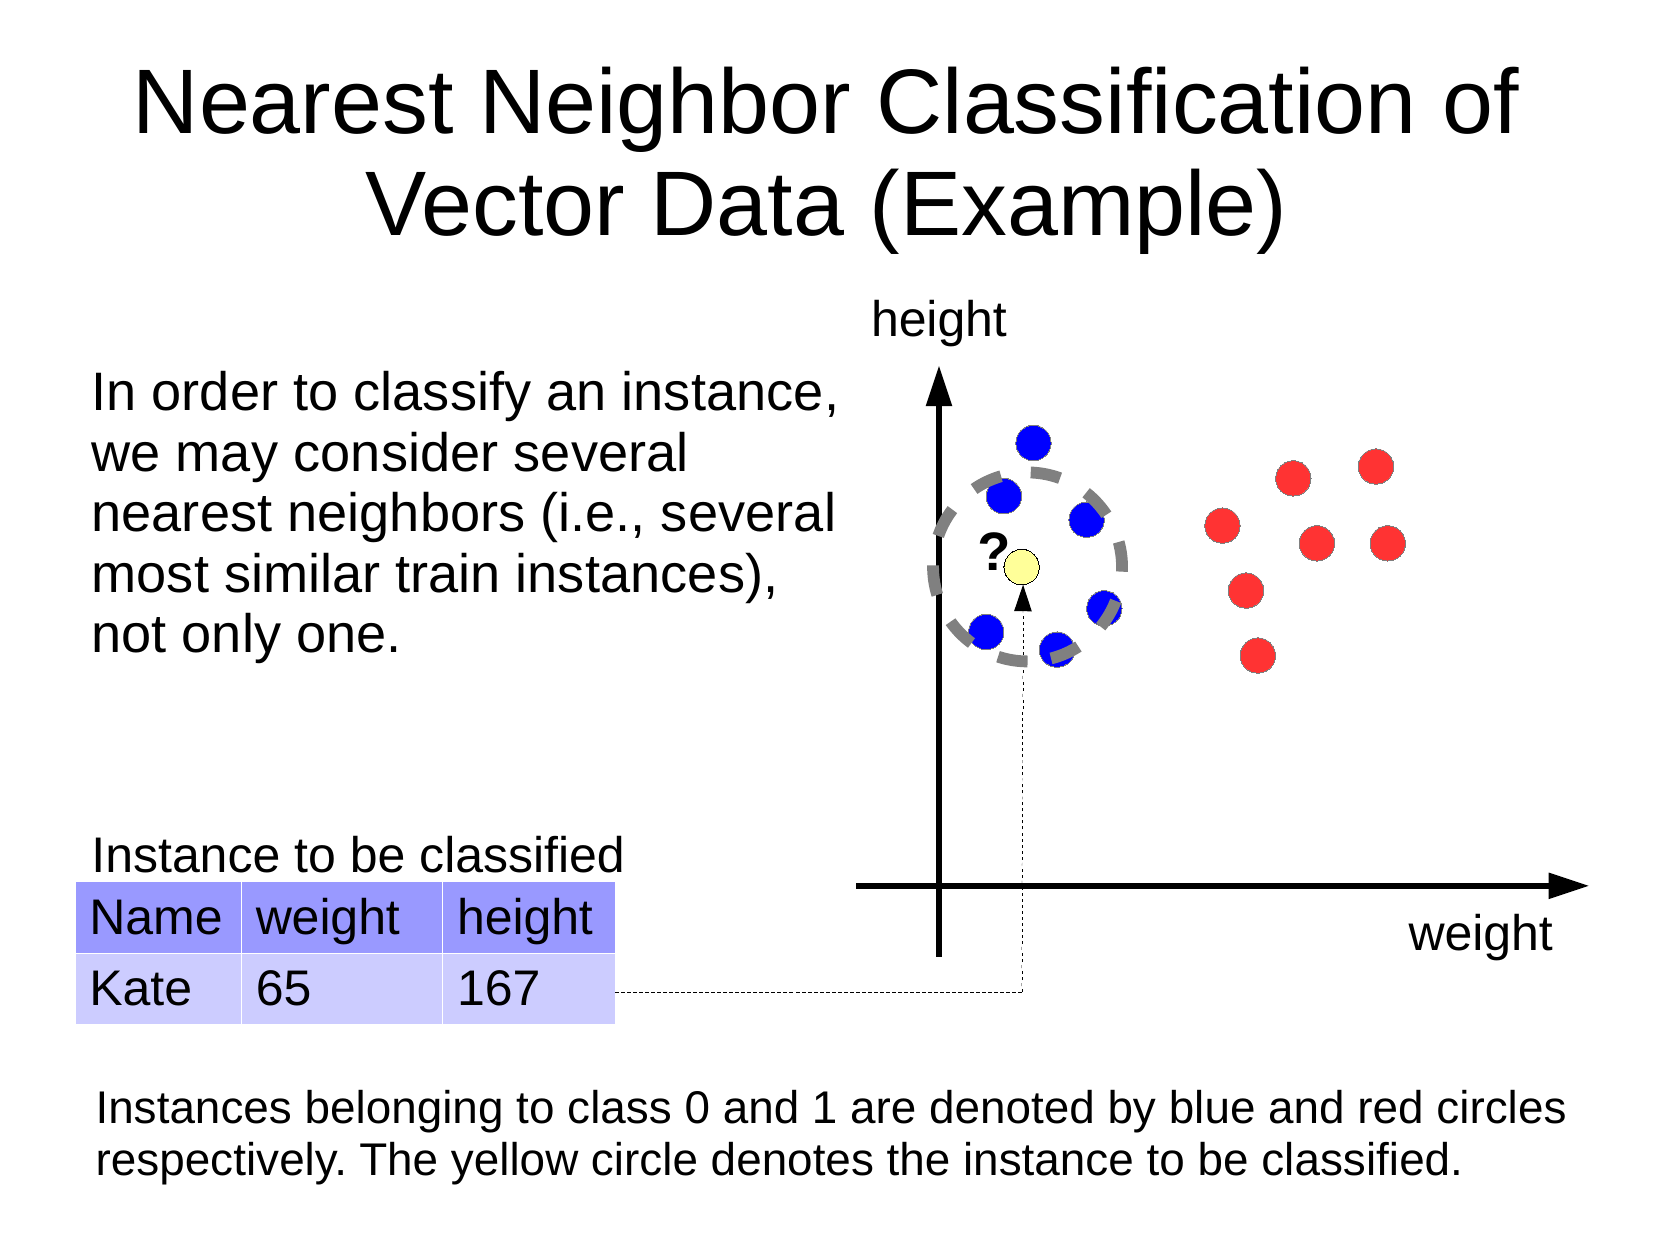

# Nearest Neighbor Classification of Vector Data (Example)
height
In order to classify an instance,
we may consider several
nearest neighbors (i.e., several
most similar train instances),
not only one.
?
Instance to be classified
| Name | weight | height |
| --- | --- | --- |
| Kate | 65 | 167 |
weight
Instances belonging to class 0 and 1 are denoted by blue and red circles respectively. The yellow circle denotes the instance to be classified.